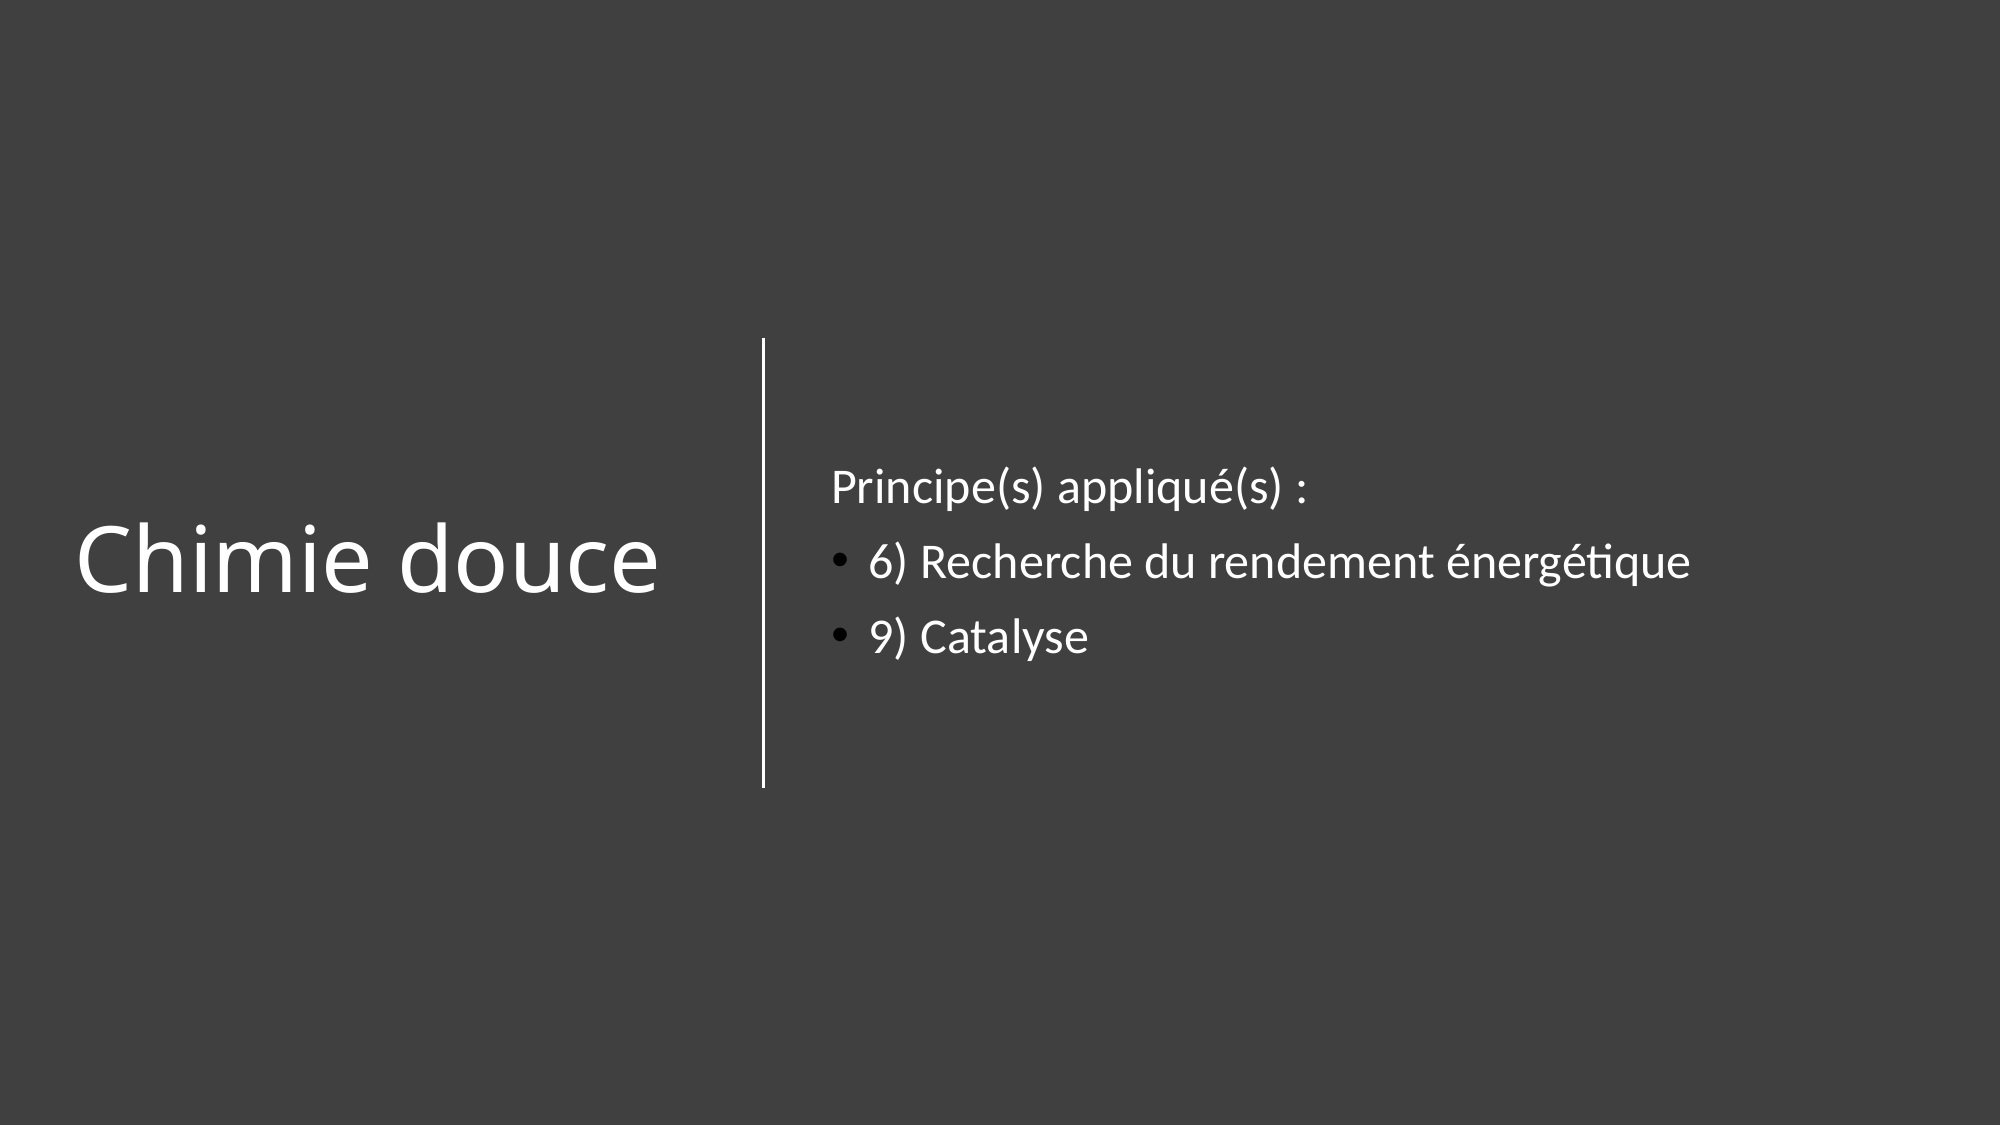

# Chimie douce
Principe(s) appliqué(s) :
6) Recherche du rendement énergétique
9) Catalyse